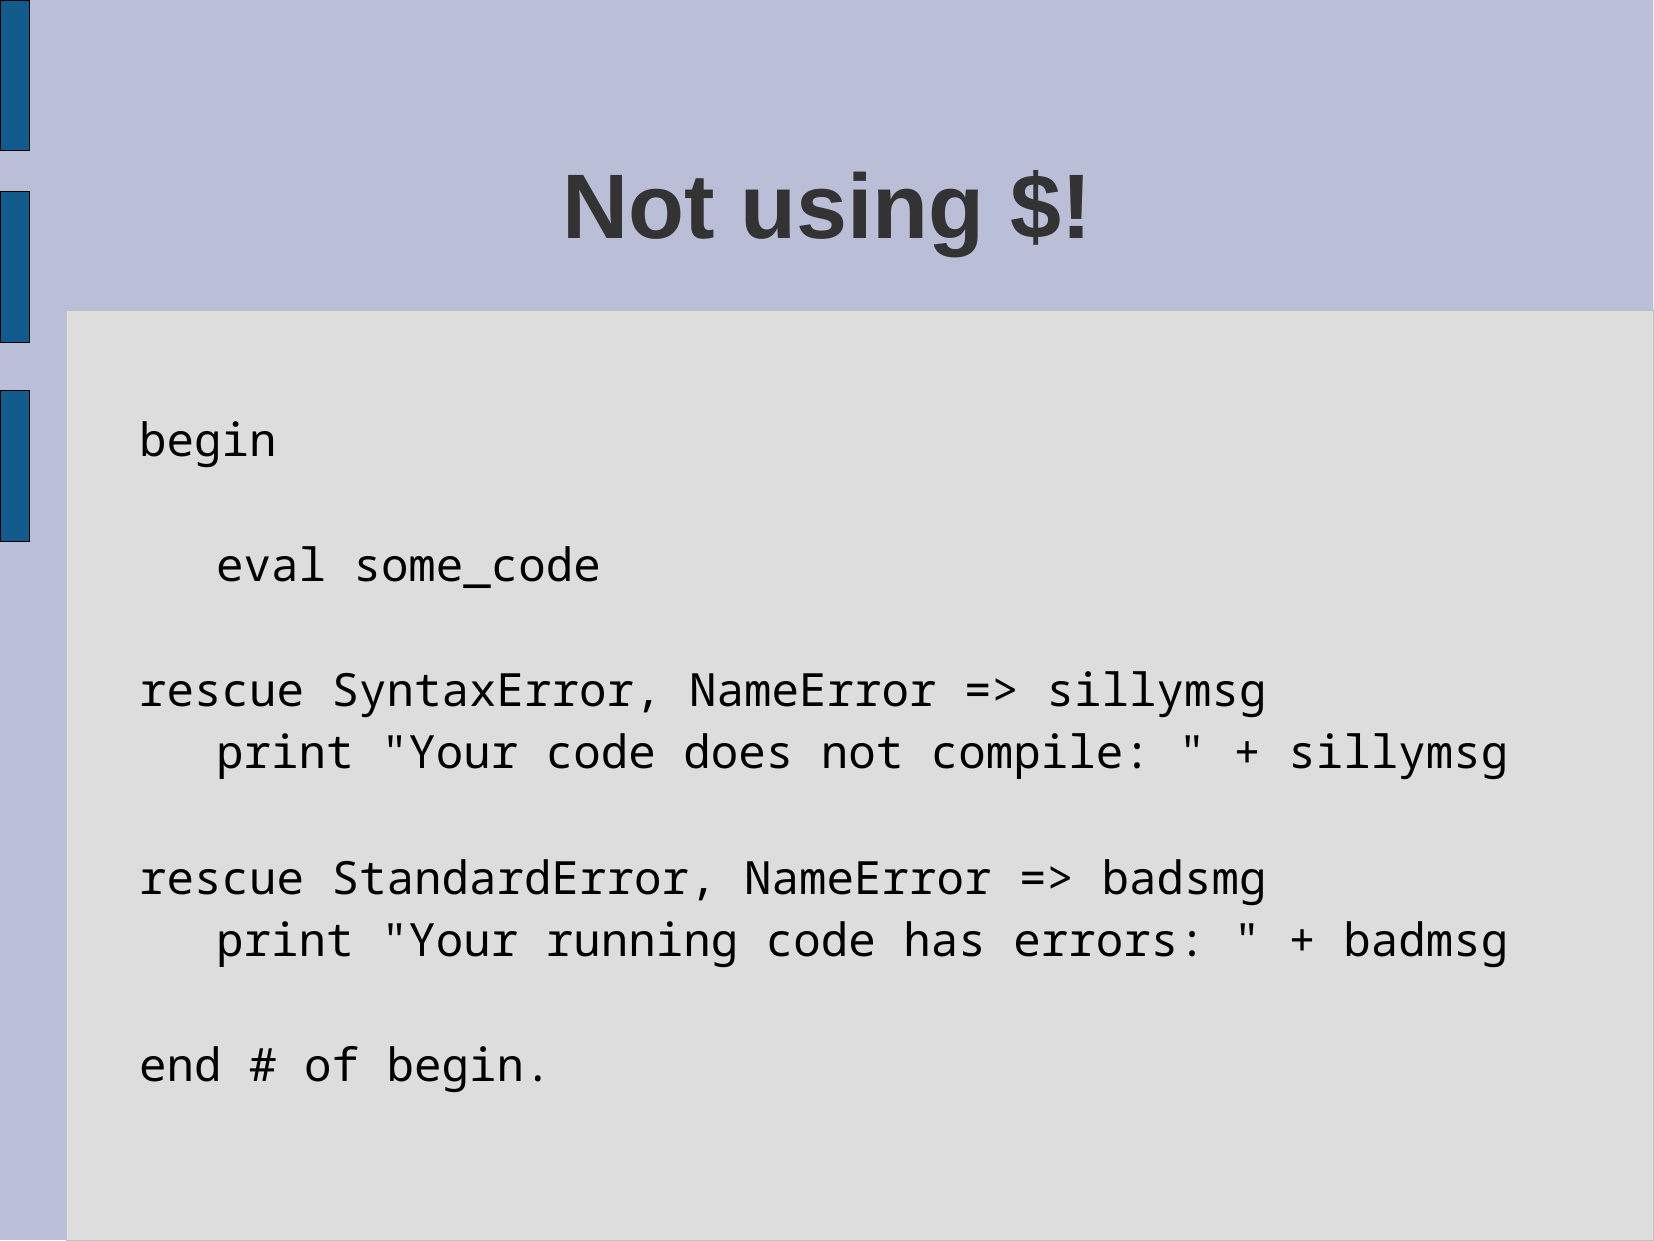

#
Not using $!
begin
eval some_code
rescue SyntaxError, NameError => sillymsg
print "Your code does not compile: " + sillymsg
rescue StandardError, NameError => badsmg
print "Your running code has errors: " + badmsg
end # of begin.